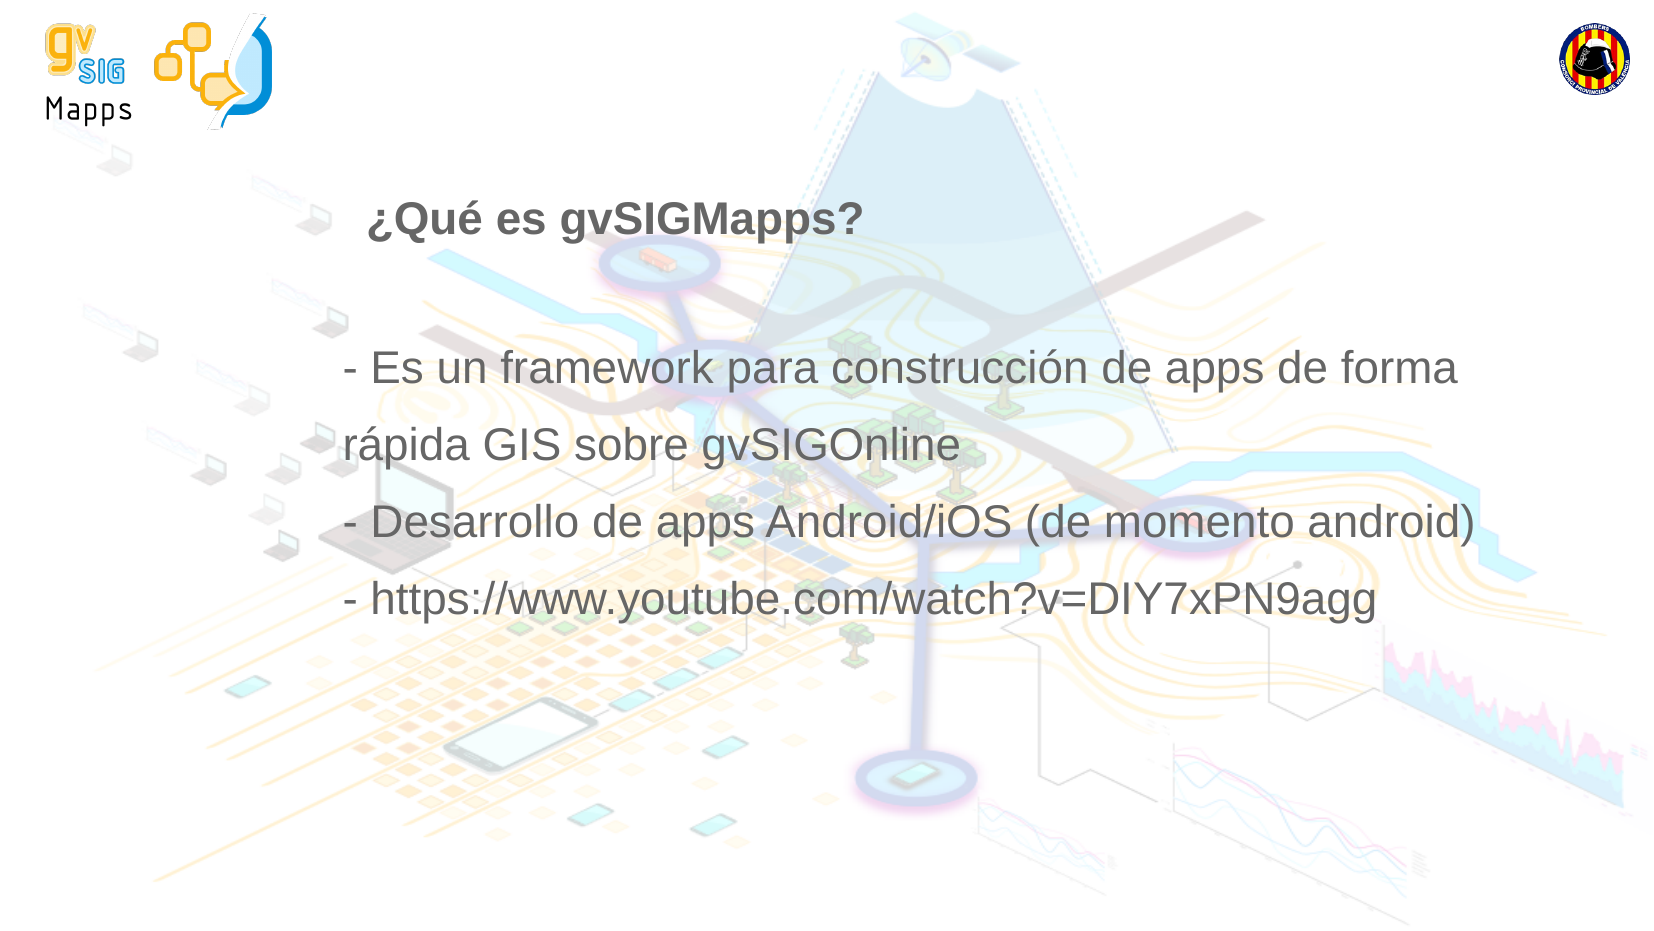

¿Qué es gvSIGMapps?
# - Es un framework para construcción de apps de forma rápida GIS sobre gvSIGOnline - Desarrollo de apps Android/iOS (de momento android) - https://www.youtube.com/watch?v=DIY7xPN9agg